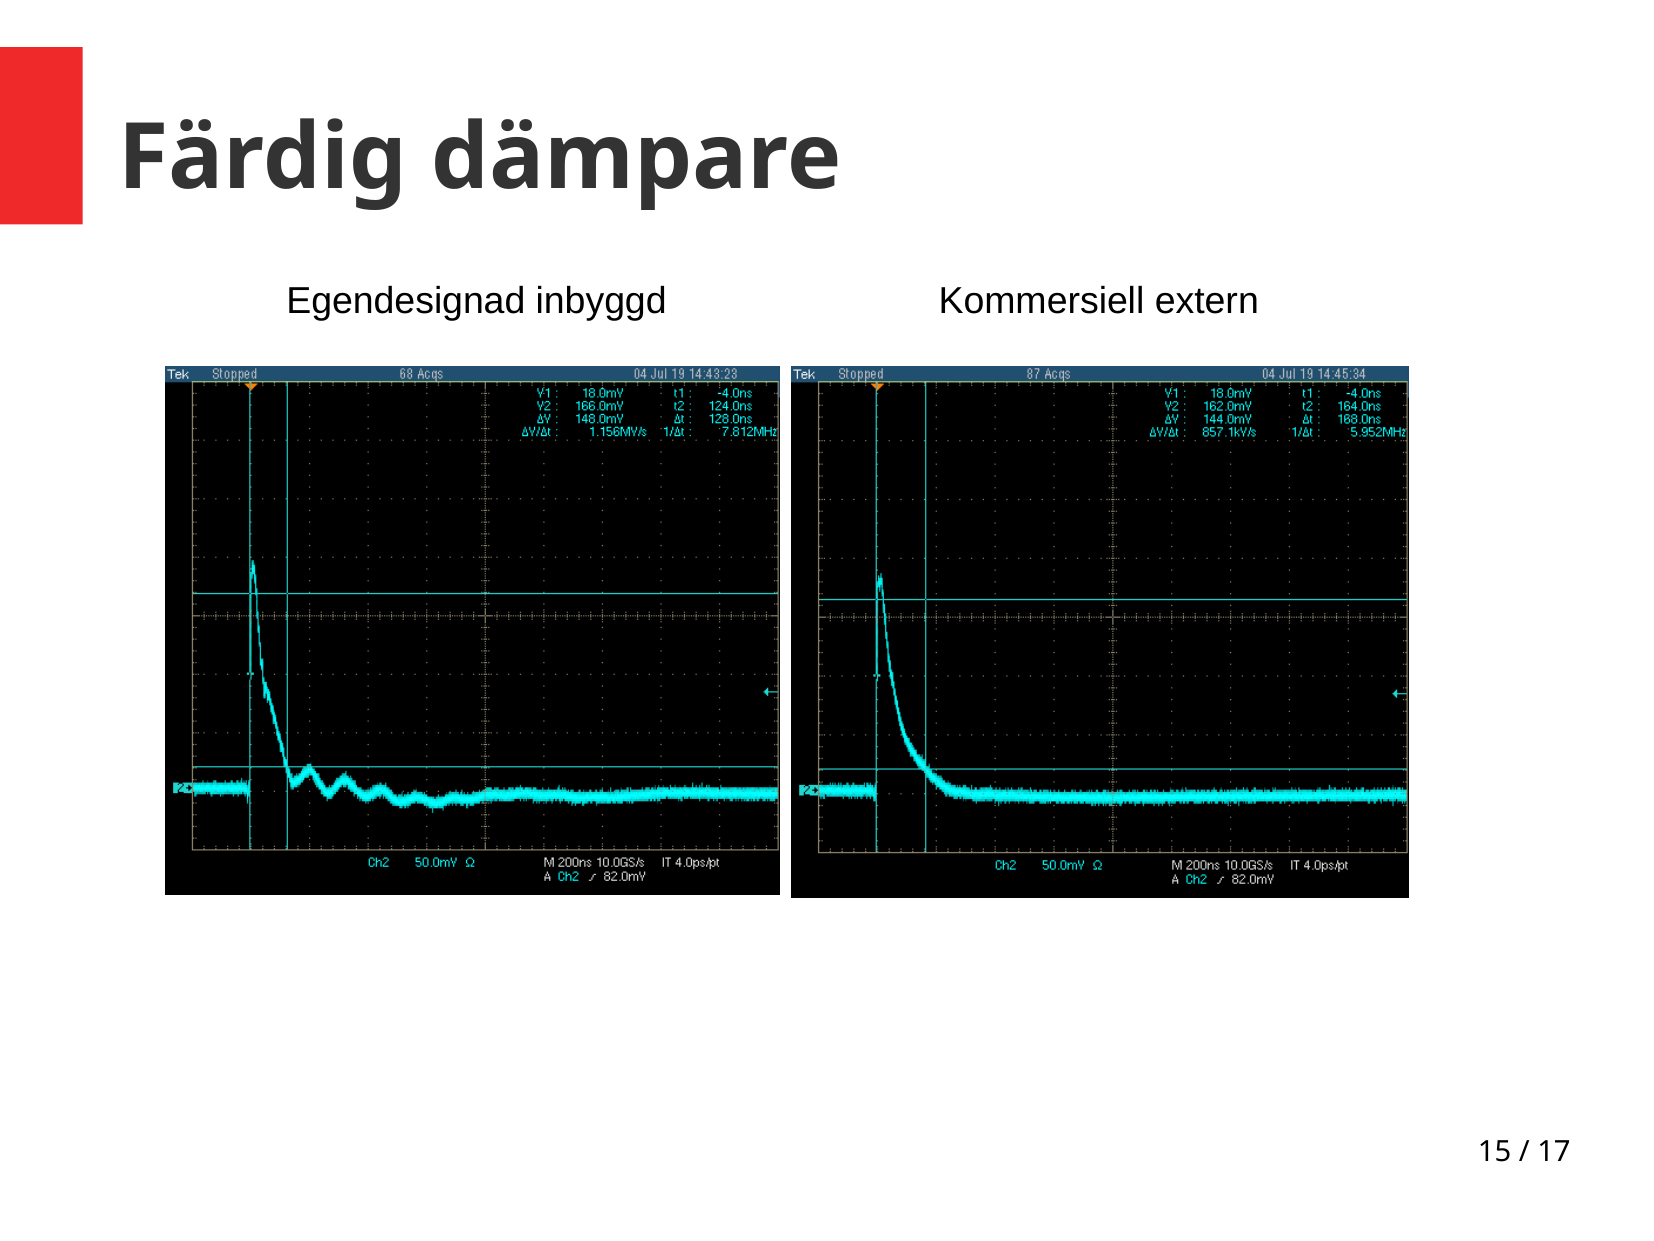

# Färdig dämpare
Egendesignad inbyggd Kommersiell extern
15